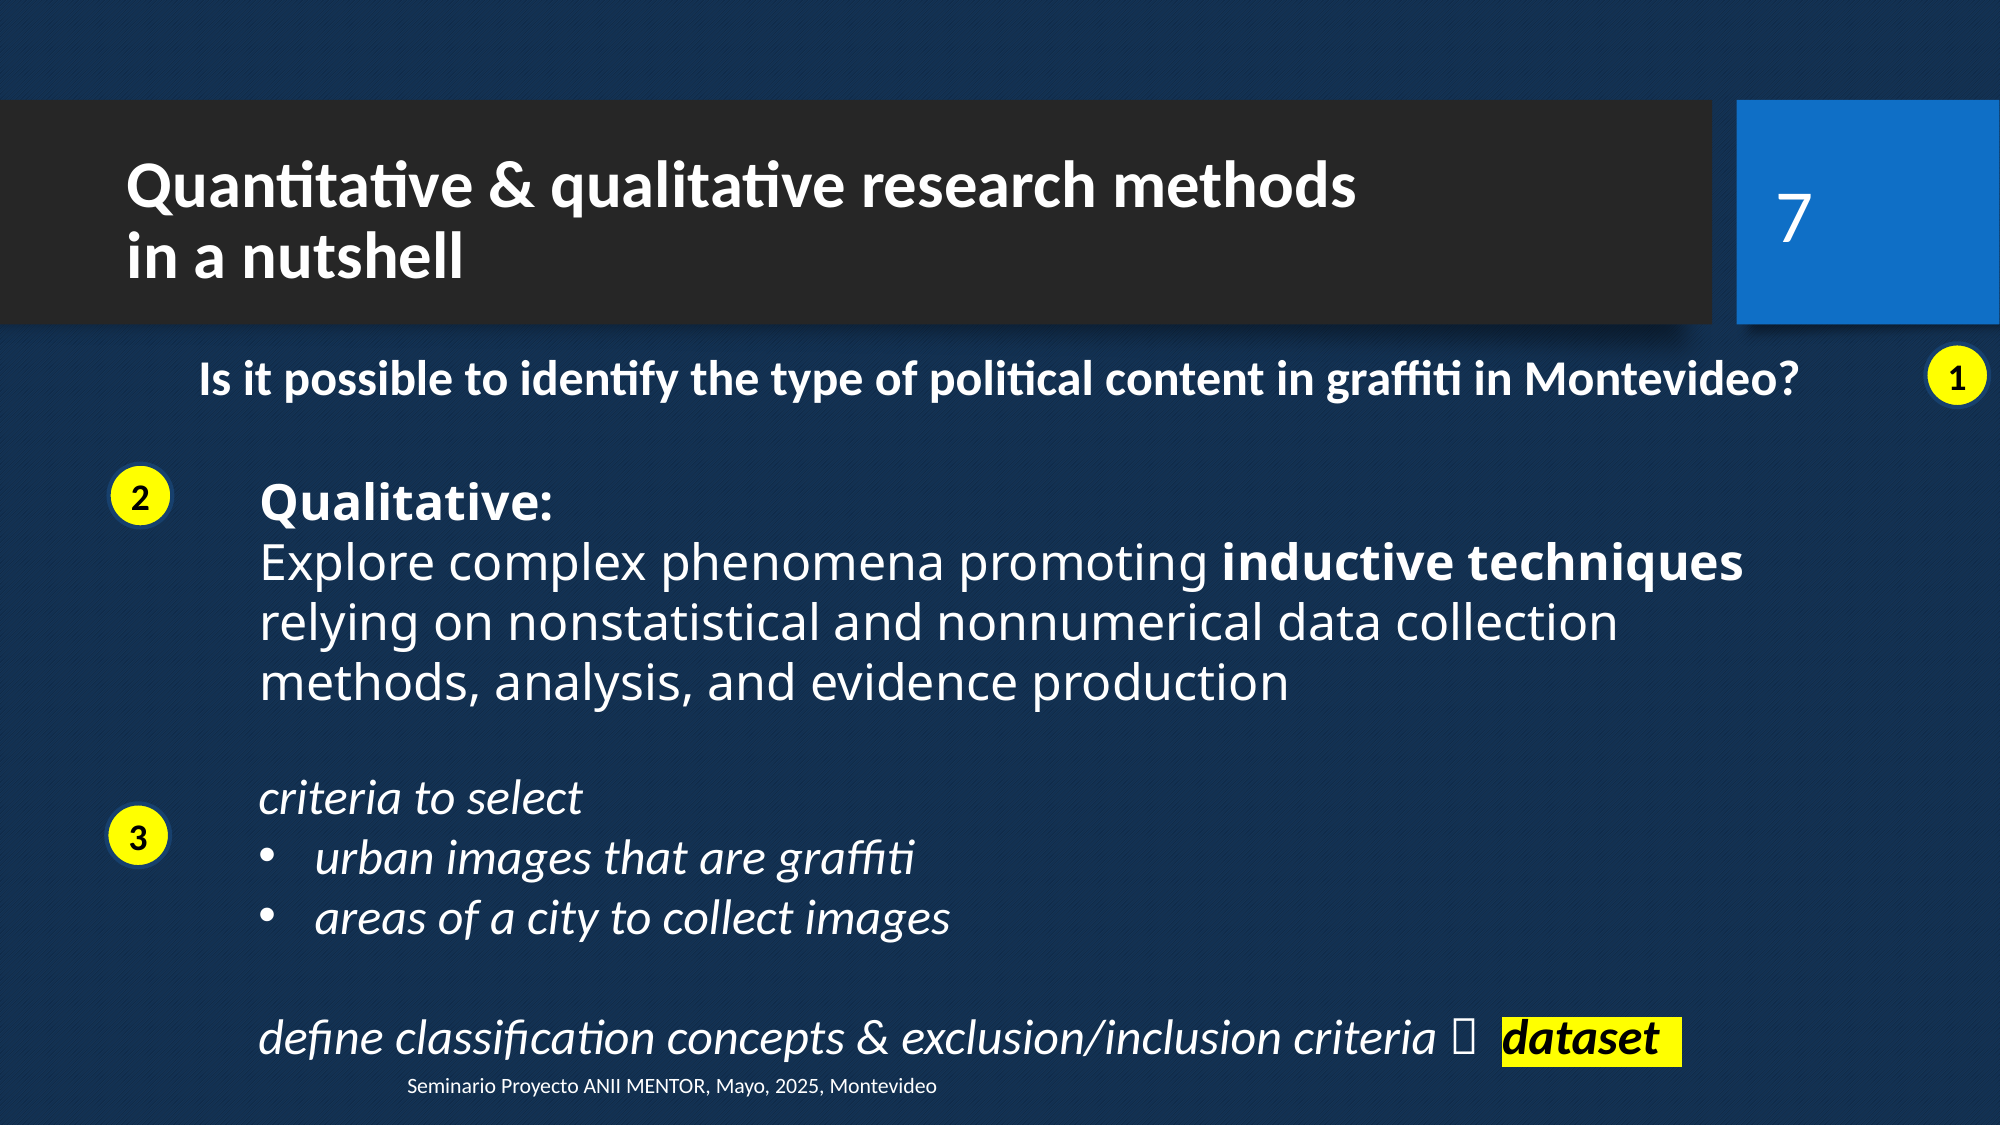

# Quantitative & qualitative research methods in a nutshell
Is it possible to identify the type of political content in graffiti in Montevideo?
1
Qualitative:
Explore complex phenomena promoting inductive techniques relying on nonstatistical and nonnumerical data collection methods, analysis, and evidence production
2
criteria to select
urban images that are graffiti
areas of a city to collect images
define classification concepts & exclusion/inclusion criteria  dataset
3
Seminario Proyecto ANII MENTOR, Mayo, 2025, Montevideo